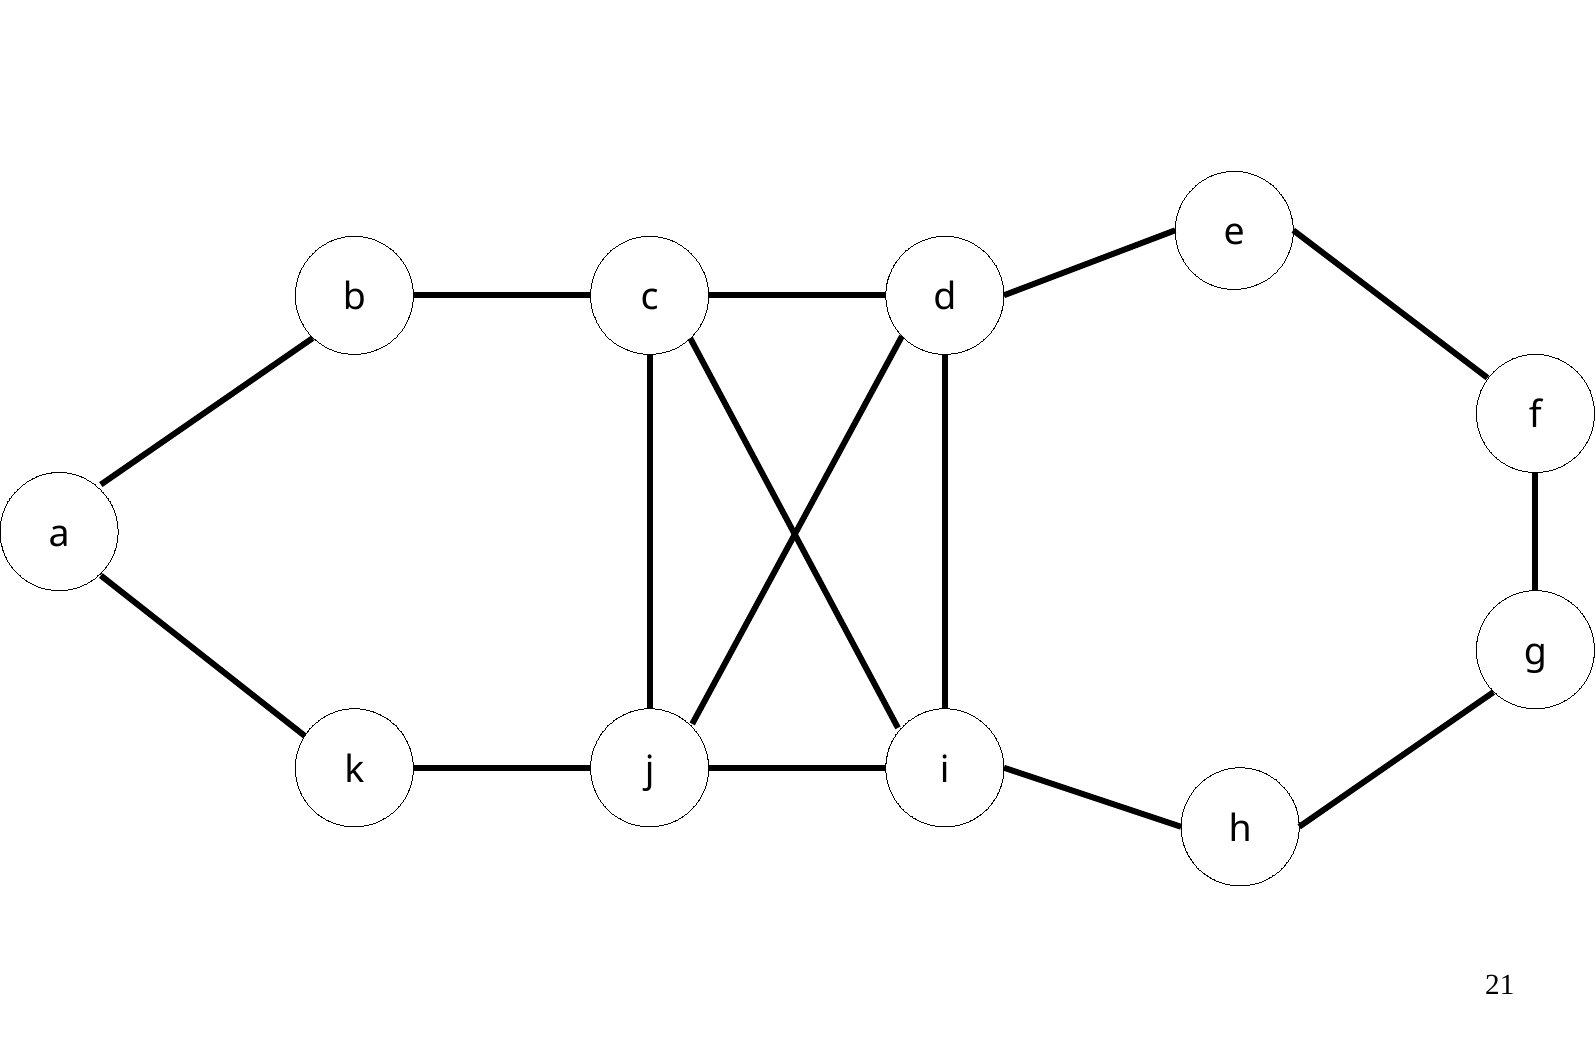

#
e
b
c
d
f
a
g
k
j
i
h
21